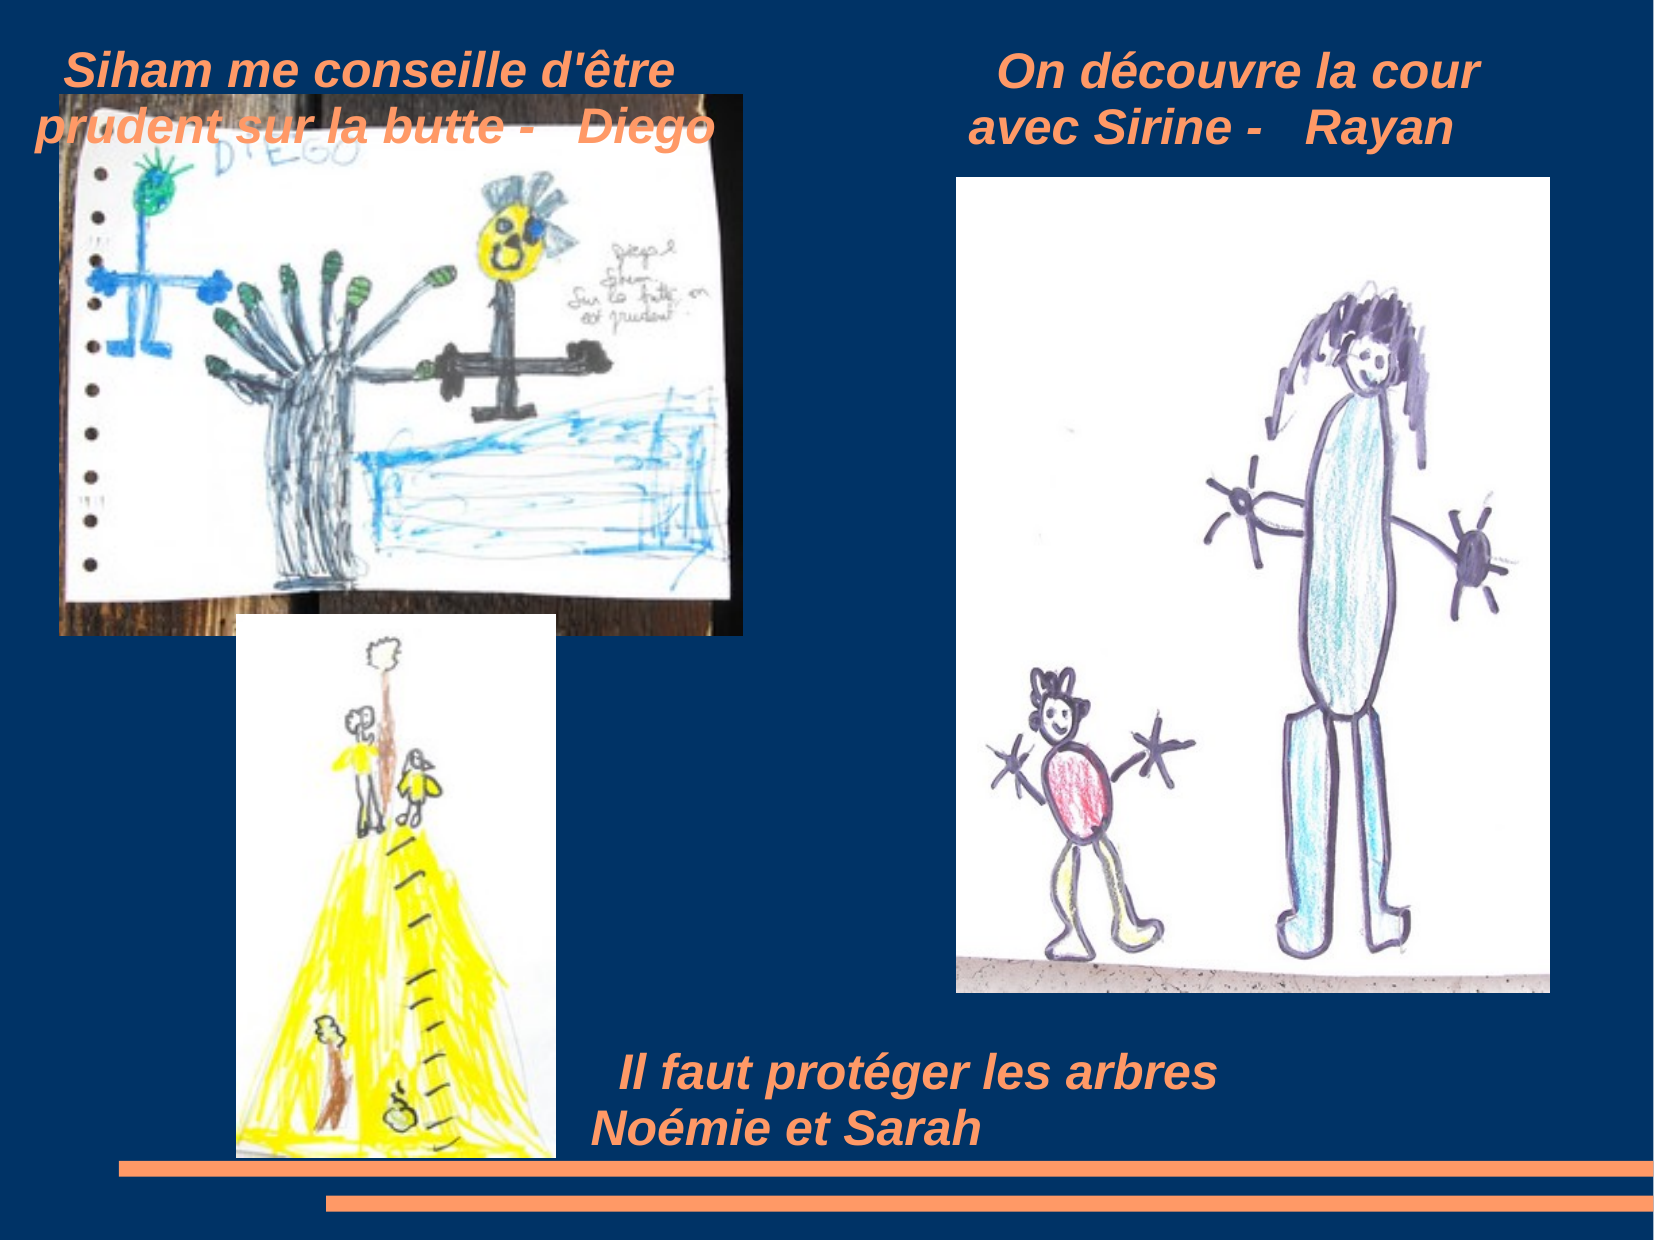

Siham me conseille d'être prudent sur la butte - Diego
 On découvre la cour avec Sirine - Rayan
# Il faut protéger les arbres Noémie et Sarah